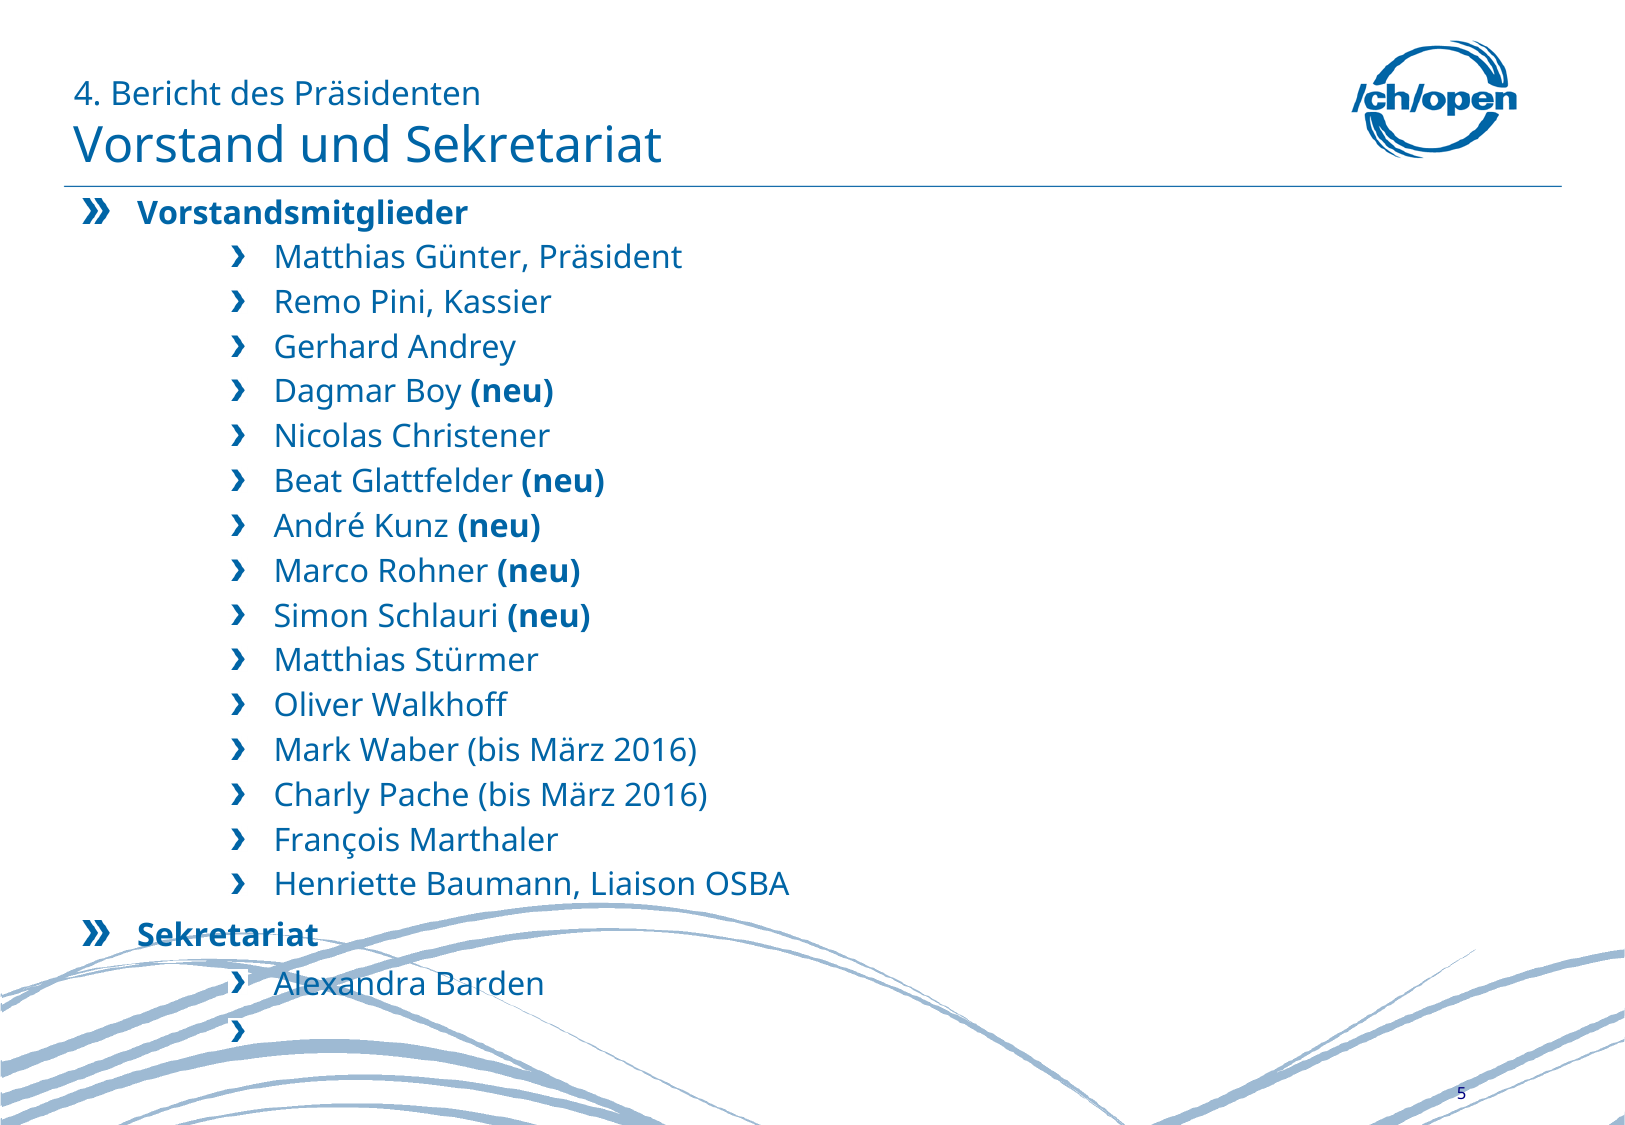

# 4. Bericht des Präsidenten Vorstand und Sekretariat
Vorstandsmitglieder
Matthias Günter, Präsident
Remo Pini, Kassier
Gerhard Andrey
Dagmar Boy (neu)
Nicolas Christener
Beat Glattfelder (neu)
André Kunz (neu)
Marco Rohner (neu)
Simon Schlauri (neu)
Matthias Stürmer
Oliver Walkhoff
Mark Waber (bis März 2016)
Charly Pache (bis März 2016)
François Marthaler
Henriette Baumann, Liaison OSBA
Sekretariat
Alexandra Barden